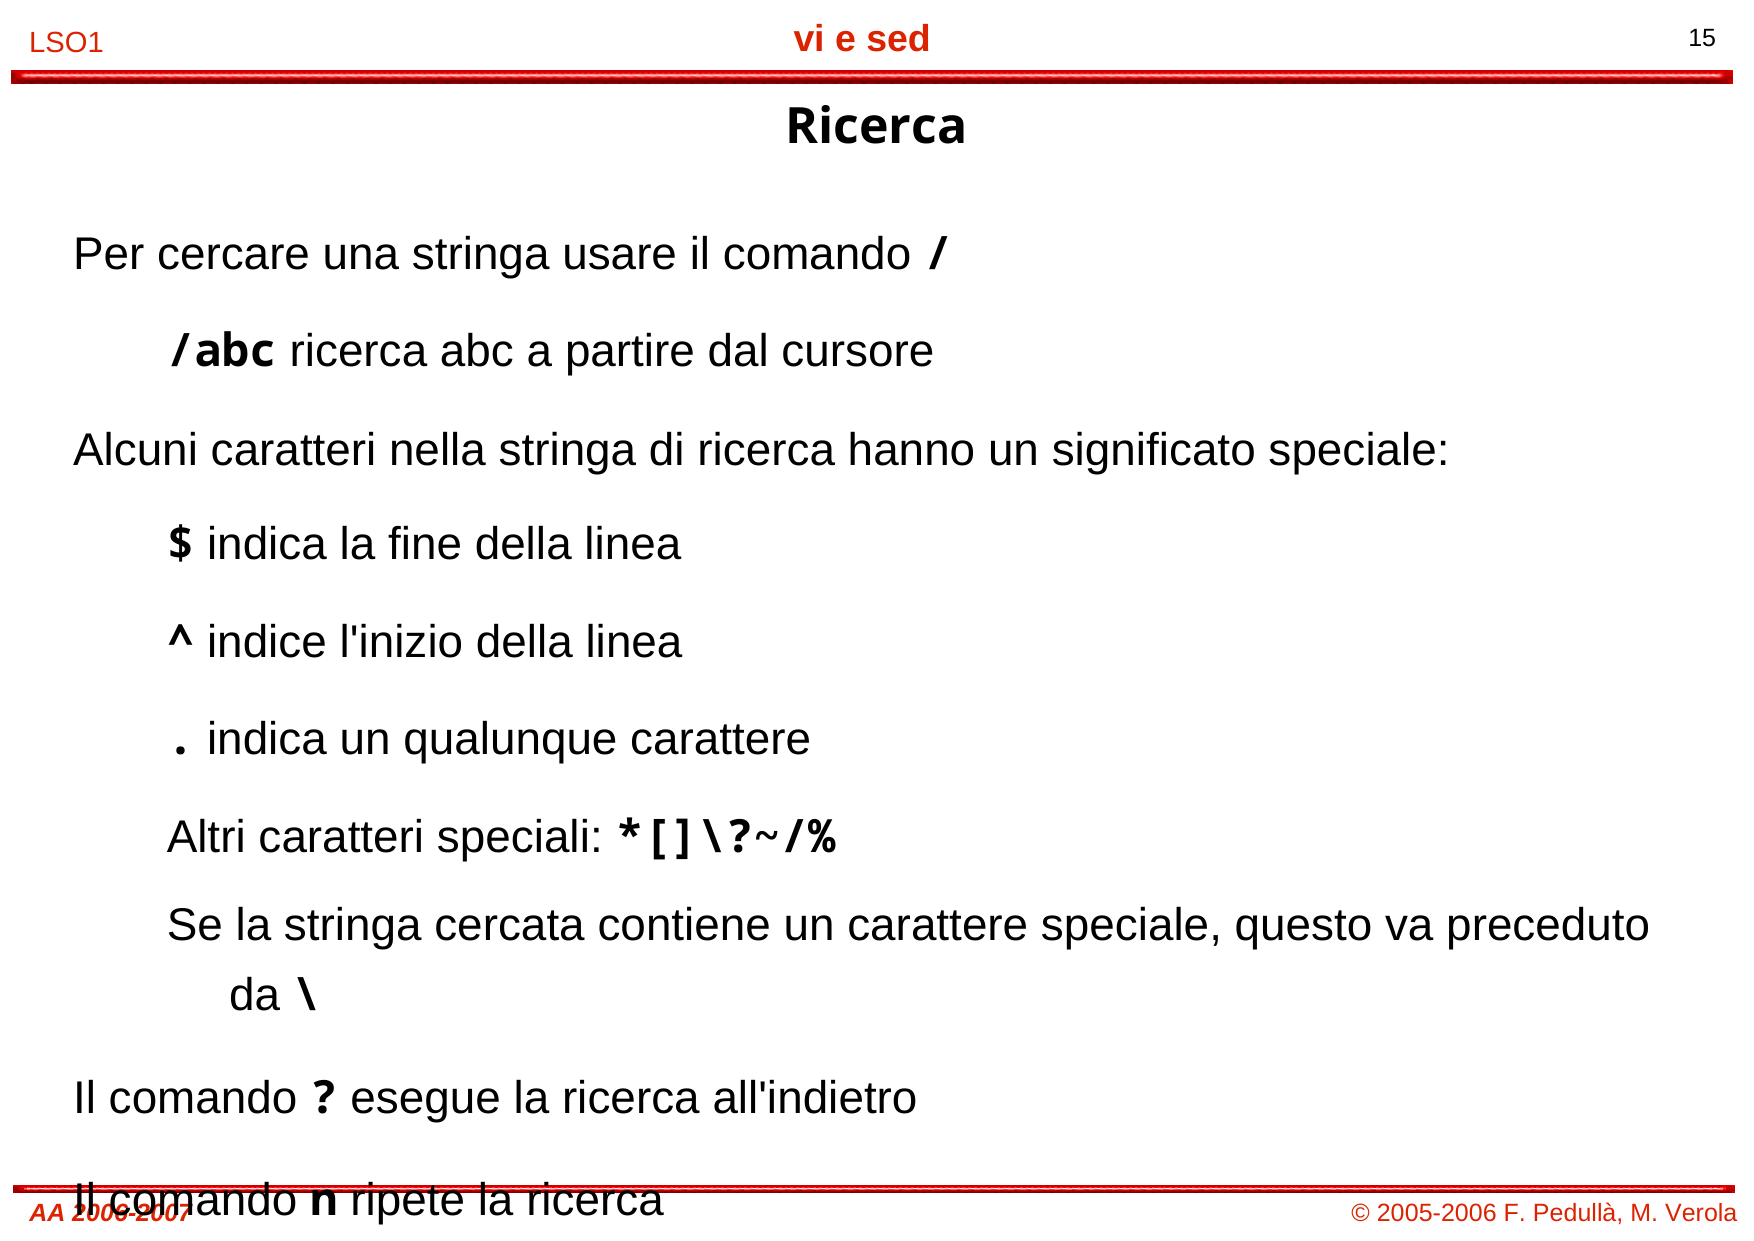

# Ricerca
Per cercare una stringa usare il comando /
/abc ricerca abc a partire dal cursore
Alcuni caratteri nella stringa di ricerca hanno un significato speciale:
$ indica la fine della linea
^ indice l'inizio della linea
. indica un qualunque carattere
Altri caratteri speciali: *[]\?~/%
Se la stringa cercata contiene un carattere speciale, questo va preceduto da \
Il comando ? esegue la ricerca all'indietro
Il comando n ripete la ricerca